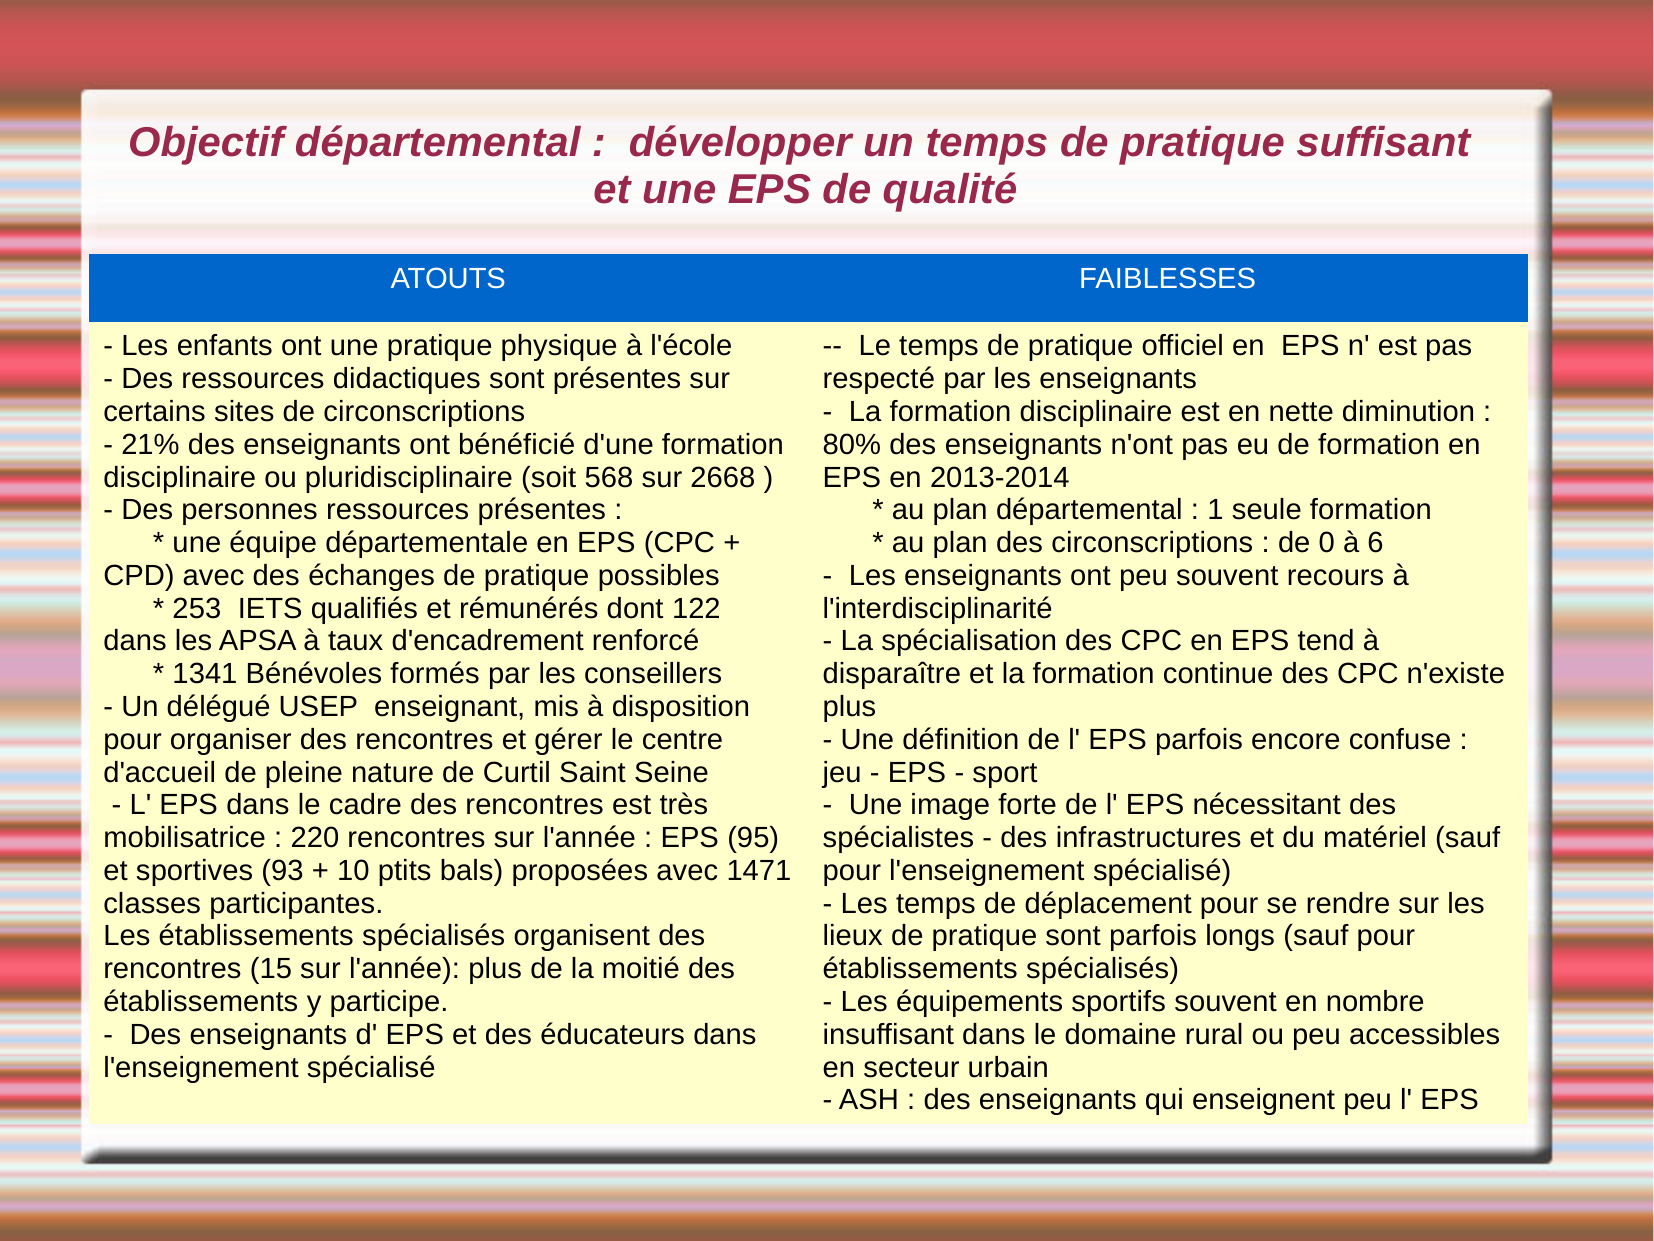

# Objectif départemental : développer un temps de pratique suffisant et une EPS de qualité
| ATOUTS | FAIBLESSES |
| --- | --- |
| - Les enfants ont une pratique physique à l'école - Des ressources didactiques sont présentes sur certains sites de circonscriptions - 21% des enseignants ont bénéficié d'une formation disciplinaire ou pluridisciplinaire (soit 568 sur 2668 ) - Des personnes ressources présentes : \* une équipe départementale en EPS (CPC + CPD) avec des échanges de pratique possibles \* 253 IETS qualifiés et rémunérés dont 122 dans les APSA à taux d'encadrement renforcé \* 1341 Bénévoles formés par les conseillers - Un délégué USEP enseignant, mis à disposition pour organiser des rencontres et gérer le centre d'accueil de pleine nature de Curtil Saint Seine - L' EPS dans le cadre des rencontres est très mobilisatrice : 220 rencontres sur l'année : EPS (95) et sportives (93 + 10 ptits bals) proposées avec 1471 classes participantes. Les établissements spécialisés organisent des rencontres (15 sur l'année): plus de la moitié des établissements y participe. - Des enseignants d' EPS et des éducateurs dans l'enseignement spécialisé | -- Le temps de pratique officiel en EPS n' est pas respecté par les enseignants - La formation disciplinaire est en nette diminution : 80% des enseignants n'ont pas eu de formation en EPS en 2013-2014 \* au plan départemental : 1 seule formation \* au plan des circonscriptions : de 0 à 6 - Les enseignants ont peu souvent recours à l'interdisciplinarité - La spécialisation des CPC en EPS tend à disparaître et la formation continue des CPC n'existe plus - Une définition de l' EPS parfois encore confuse : jeu - EPS - sport - Une image forte de l' EPS nécessitant des spécialistes - des infrastructures et du matériel (sauf pour l'enseignement spécialisé) - Les temps de déplacement pour se rendre sur les lieux de pratique sont parfois longs (sauf pour établissements spécialisés) - Les équipements sportifs souvent en nombre insuffisant dans le domaine rural ou peu accessibles en secteur urbain - ASH : des enseignants qui enseignent peu l' EPS |